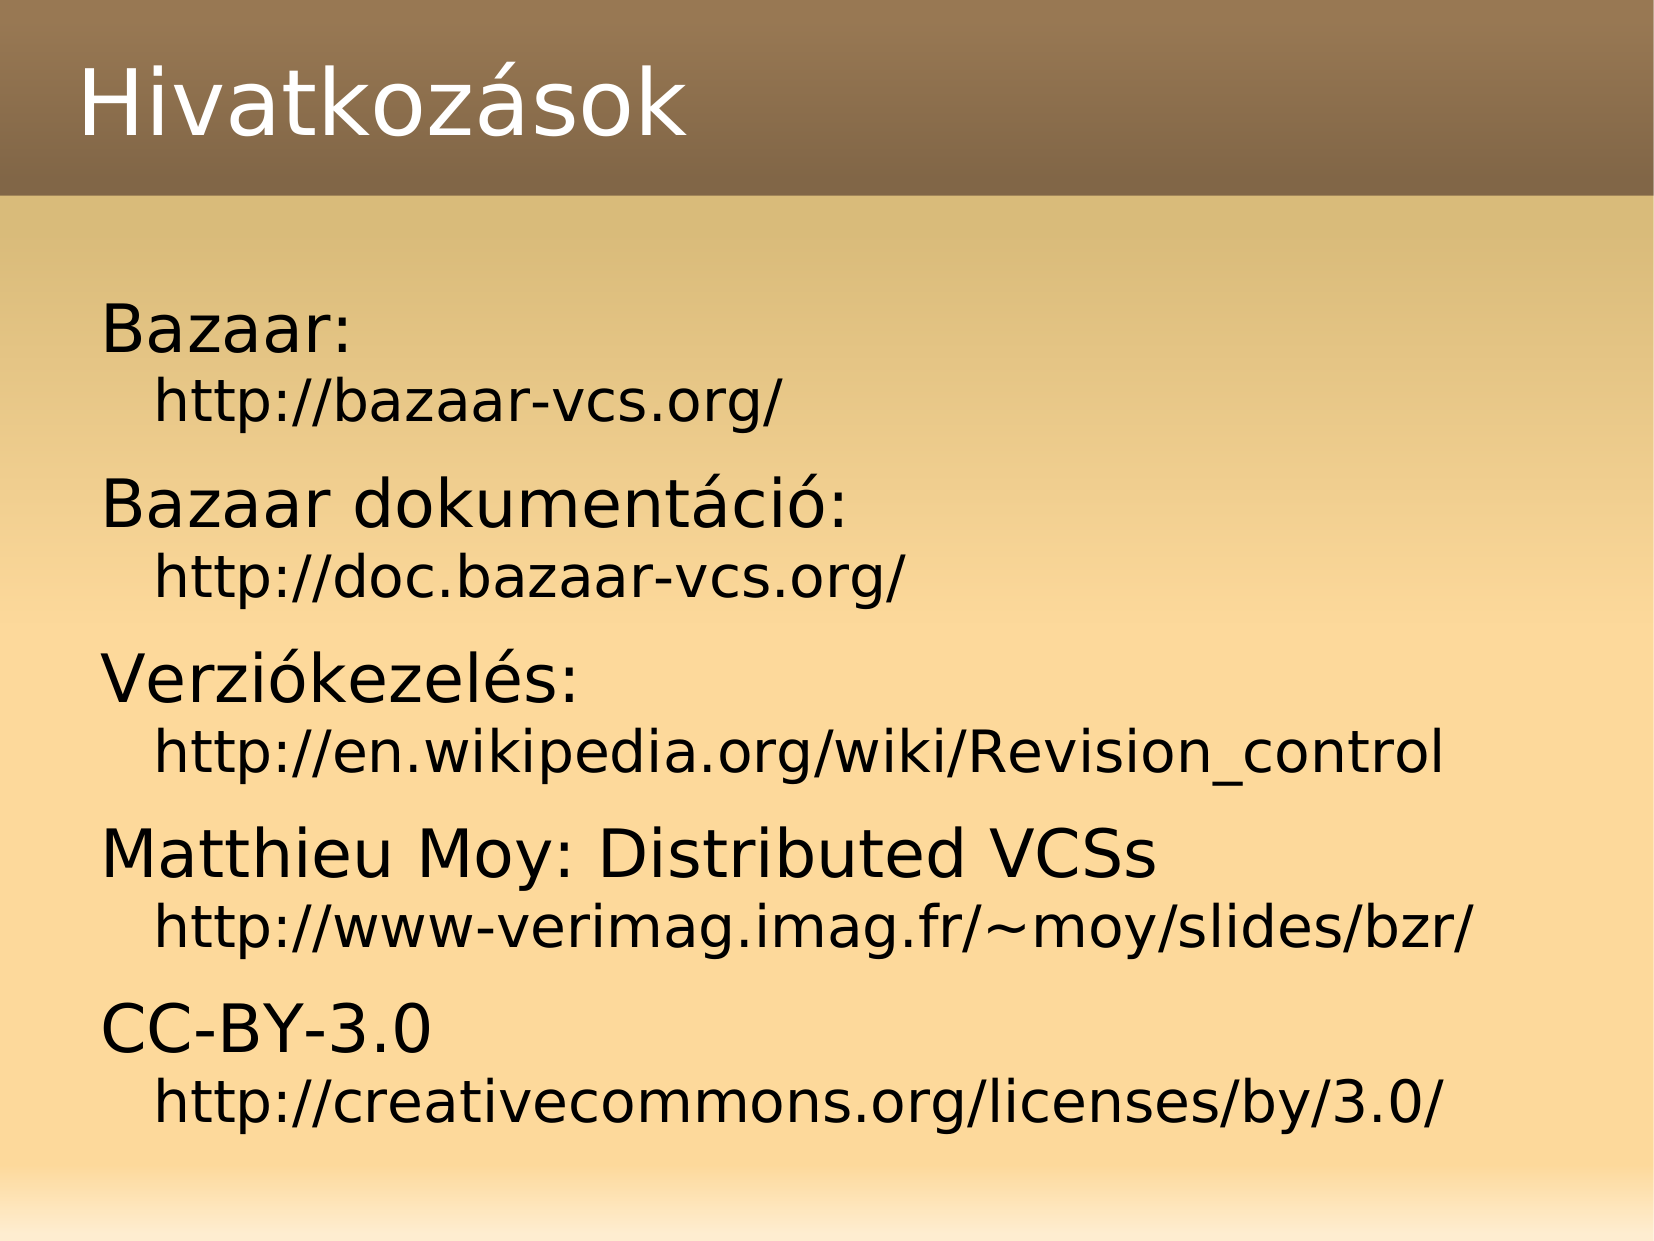

# Hivatkozások
Bazaar:
http://bazaar-vcs.org/
Bazaar dokumentáció:
http://doc.bazaar-vcs.org/
Verziókezelés: http://en.wikipedia.org/wiki/Revision_control
Matthieu Moy: Distributed VCSs
http://www-verimag.imag.fr/~moy/slides/bzr/
CC-BY-3.0
http://creativecommons.org/licenses/by/3.0/